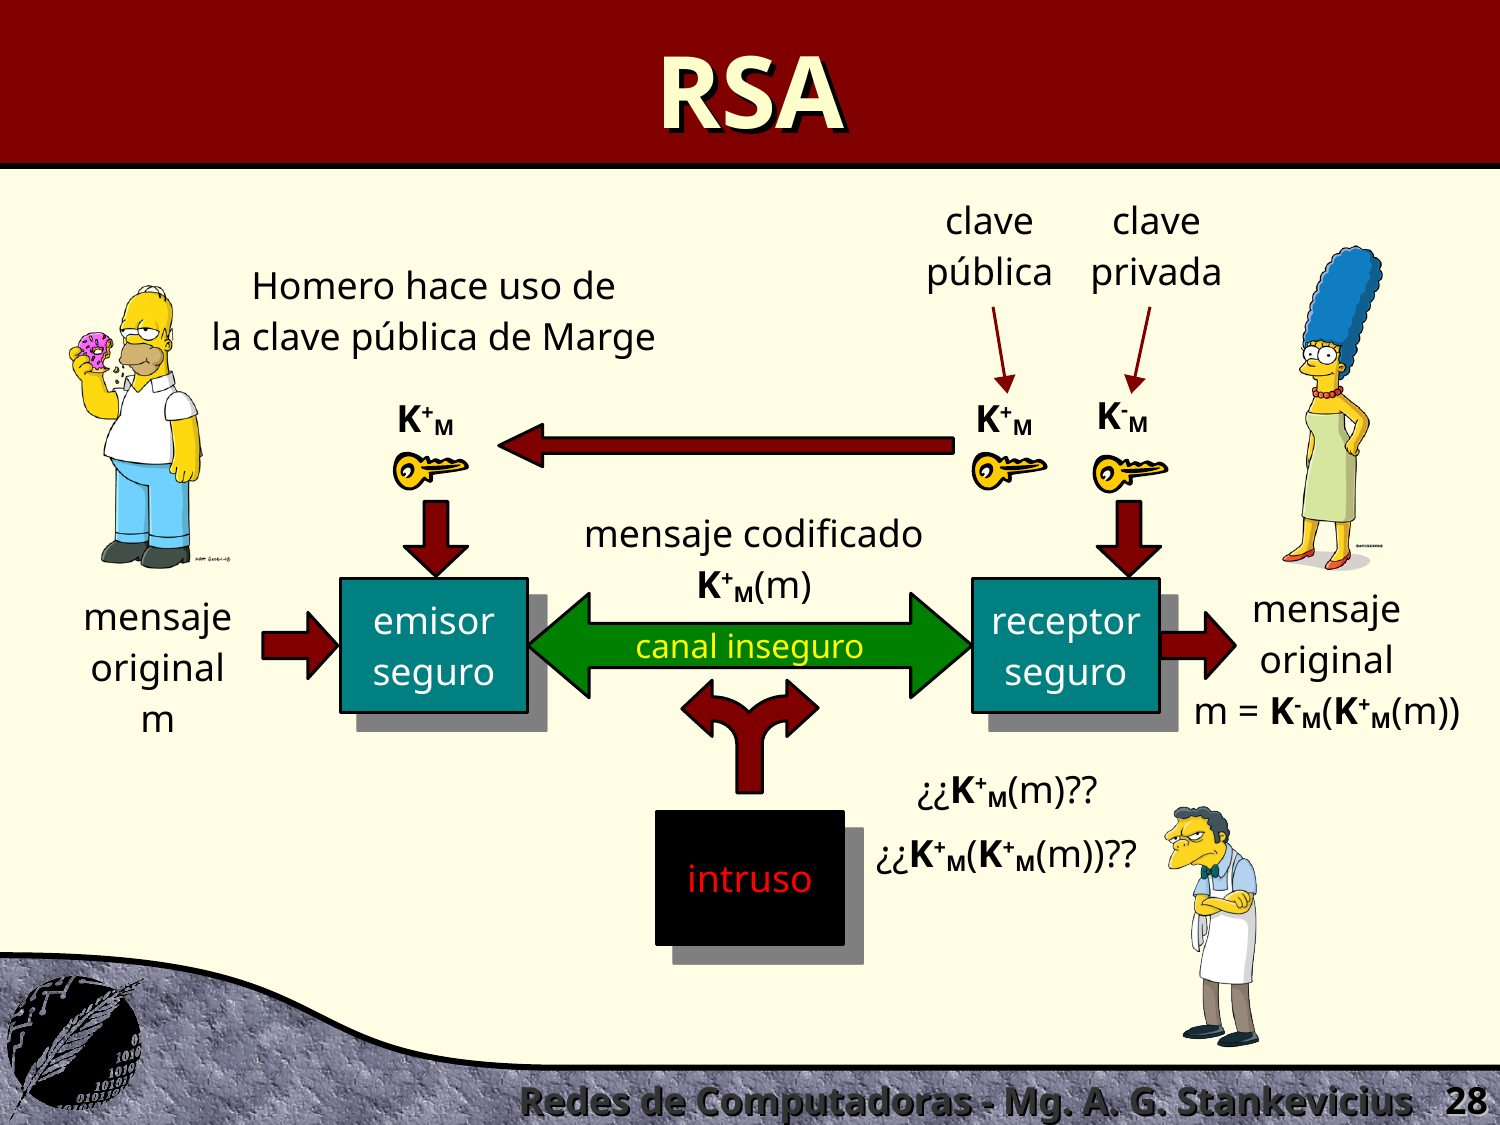

# RSA
clave
pública
clave
privada
Homero hace uso de
la clave pública de Marge
K-M
K+M
K+M
mensaje codificado
K+M(m)
mensaje
original
m = K-M(K+M(m))
emisor
seguro
emisor
seguro
receptor
seguro
mensaje
original
m
canal inseguro
¿¿K+M(m)??
intruso
¿¿K+M(K+M(m))??
28